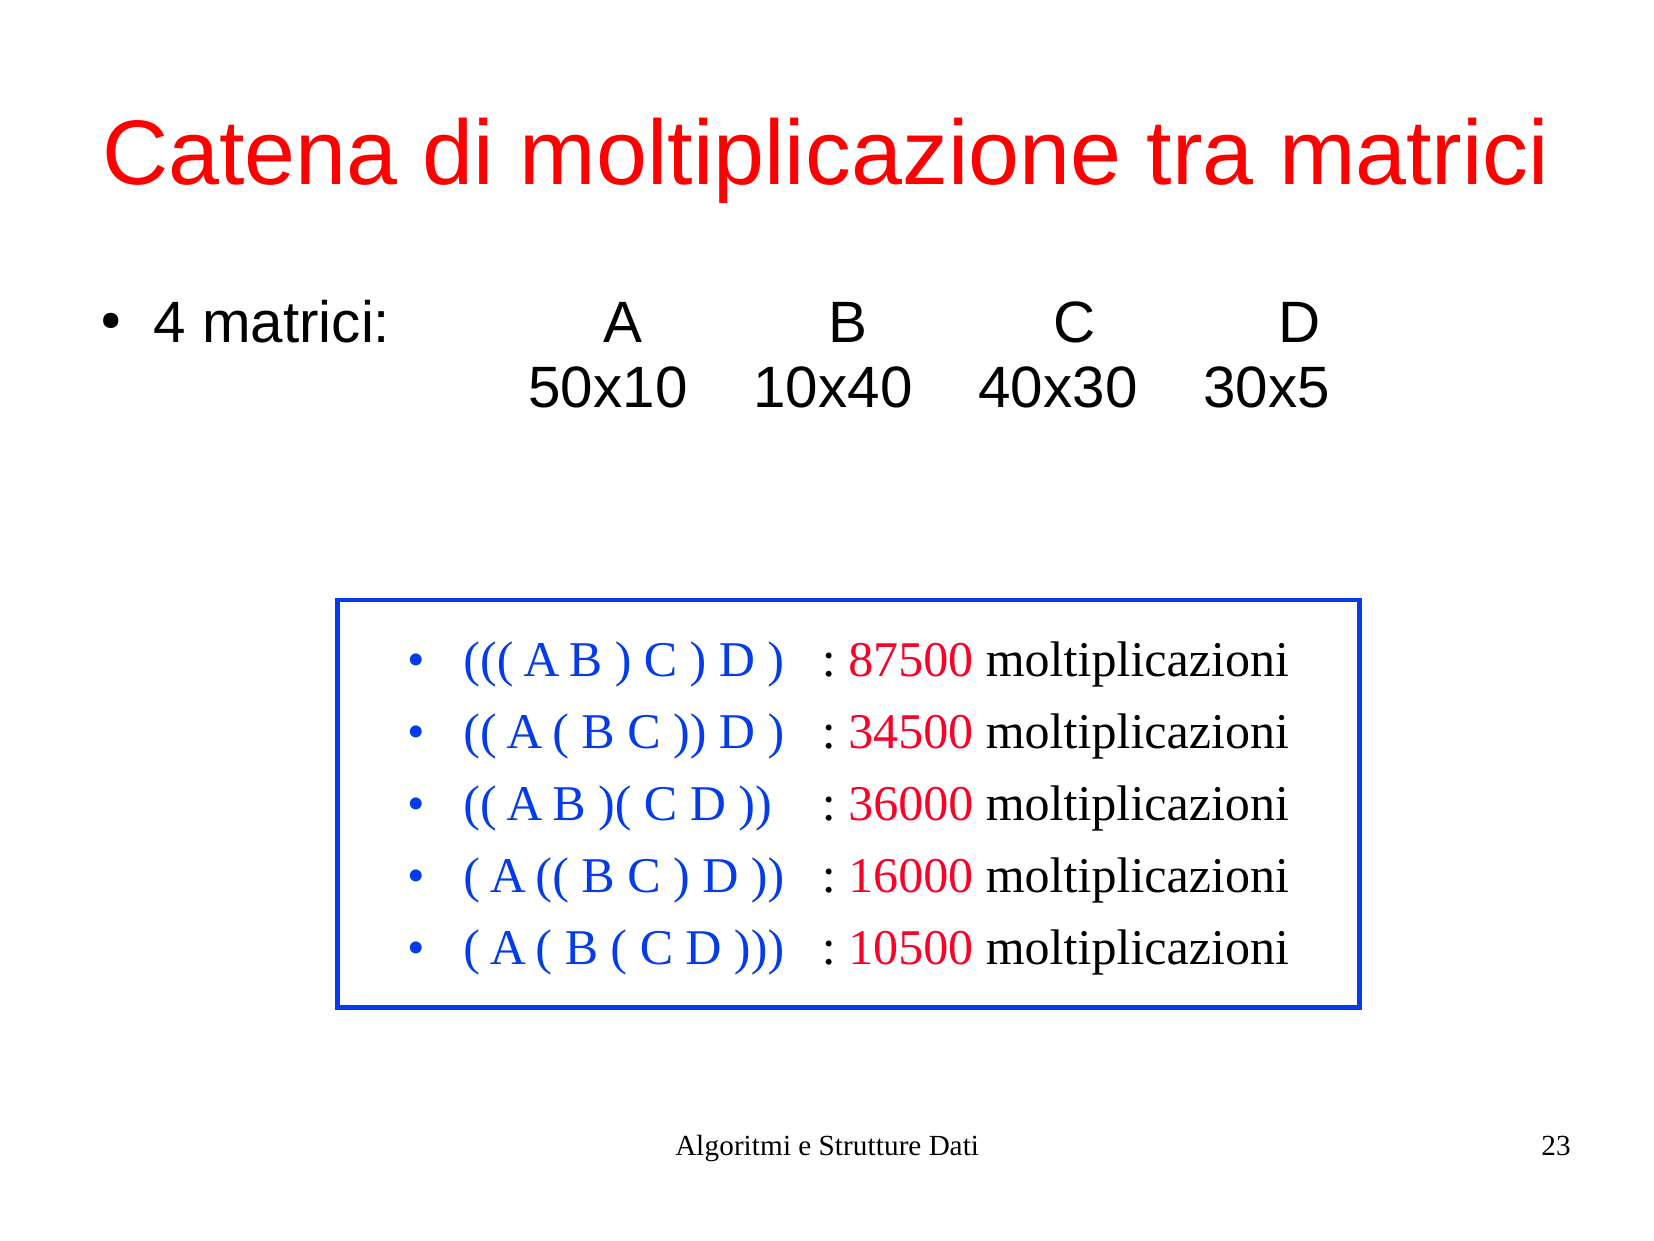

# Catena di moltiplicazione tra matrici
4 matrici:			A			B			C			D
					50x10	10x40	40x30	30x5
((( A B ) C ) D ) : 87500 moltiplicazioni
(( A ( B C )) D ) : 34500 moltiplicazioni
(( A B )( C D )) : 36000 moltiplicazioni
( A (( B C ) D )) : 16000 moltiplicazioni
( A ( B ( C D ))) : 10500 moltiplicazioni
Algoritmi e Strutture Dati
23